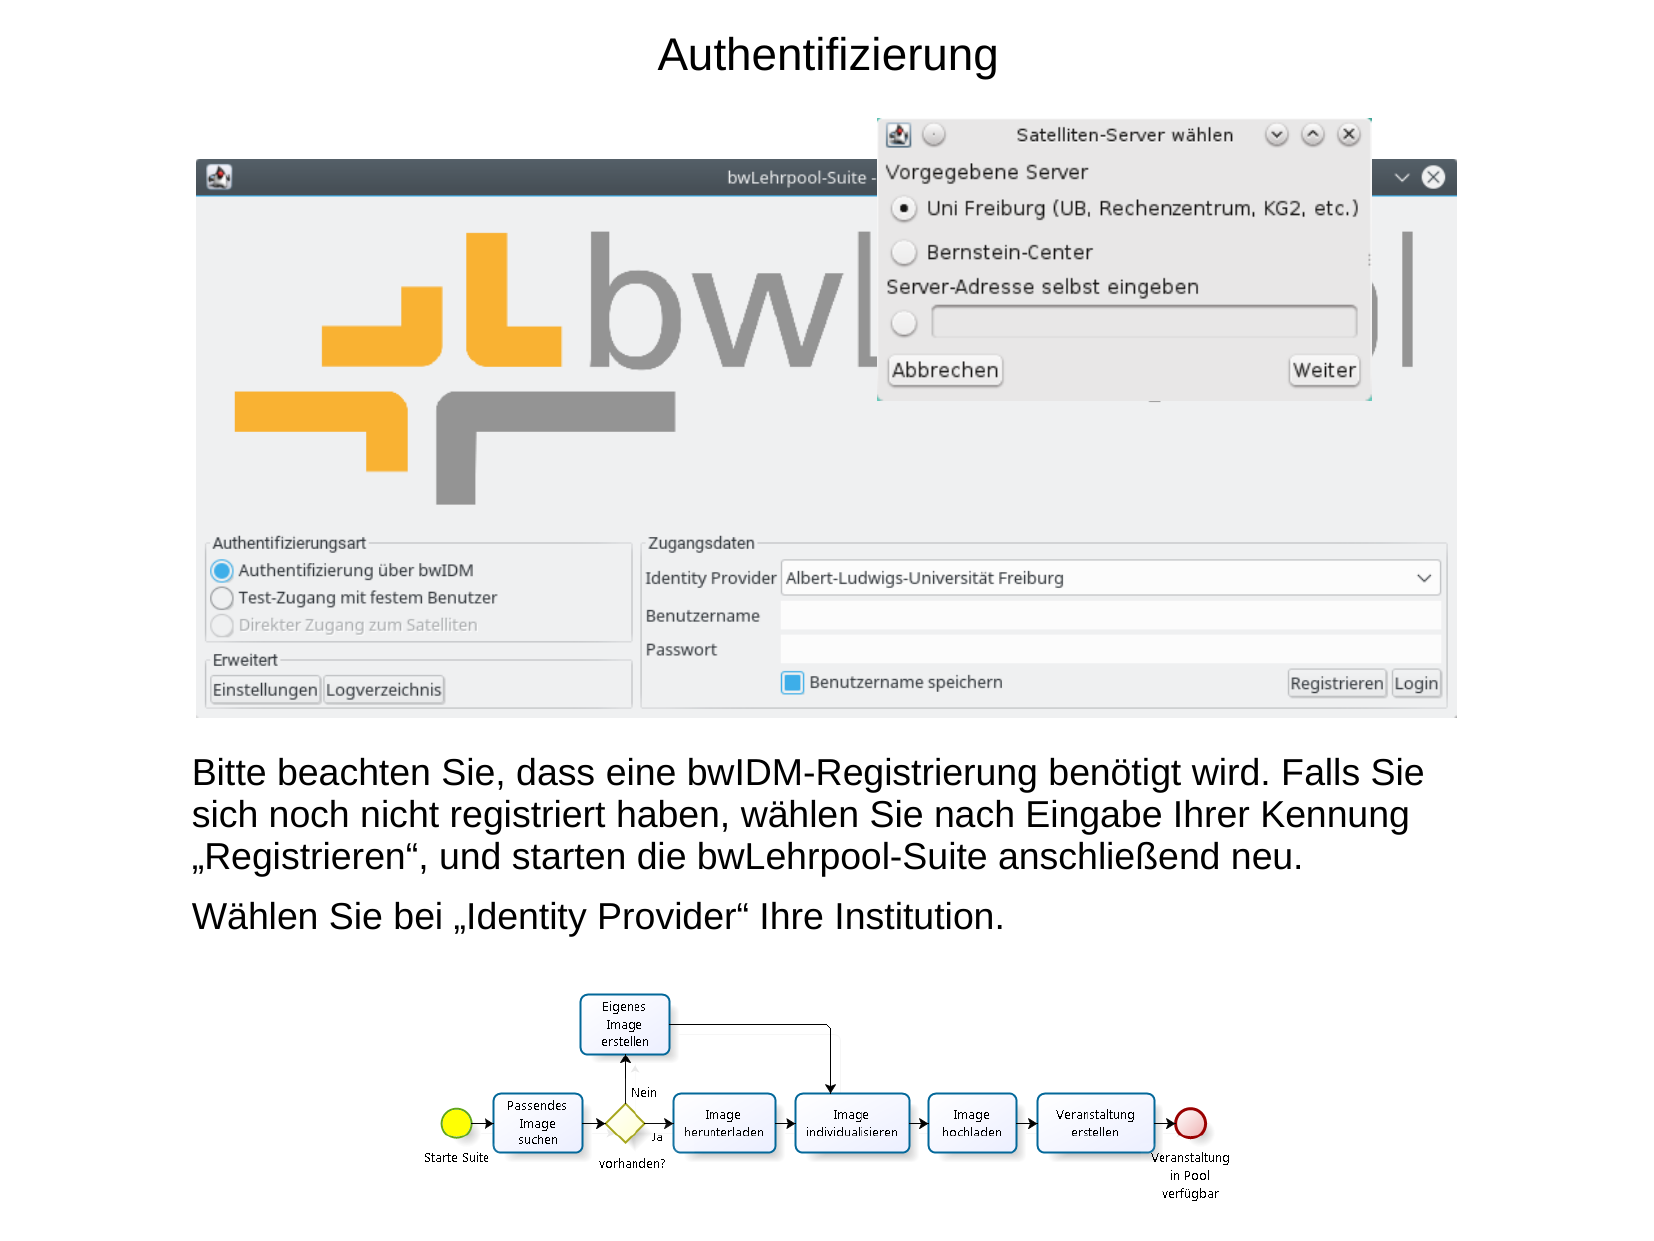

# Authentifizierung
Bitte beachten Sie, dass eine bwIDM-Registrierung benötigt wird. Falls Sie sich noch nicht registriert haben, wählen Sie nach Eingabe Ihrer Kennung „Registrieren“, und starten die bwLehrpool-Suite anschließend neu.
Wählen Sie bei „Identity Provider“ Ihre Institution.